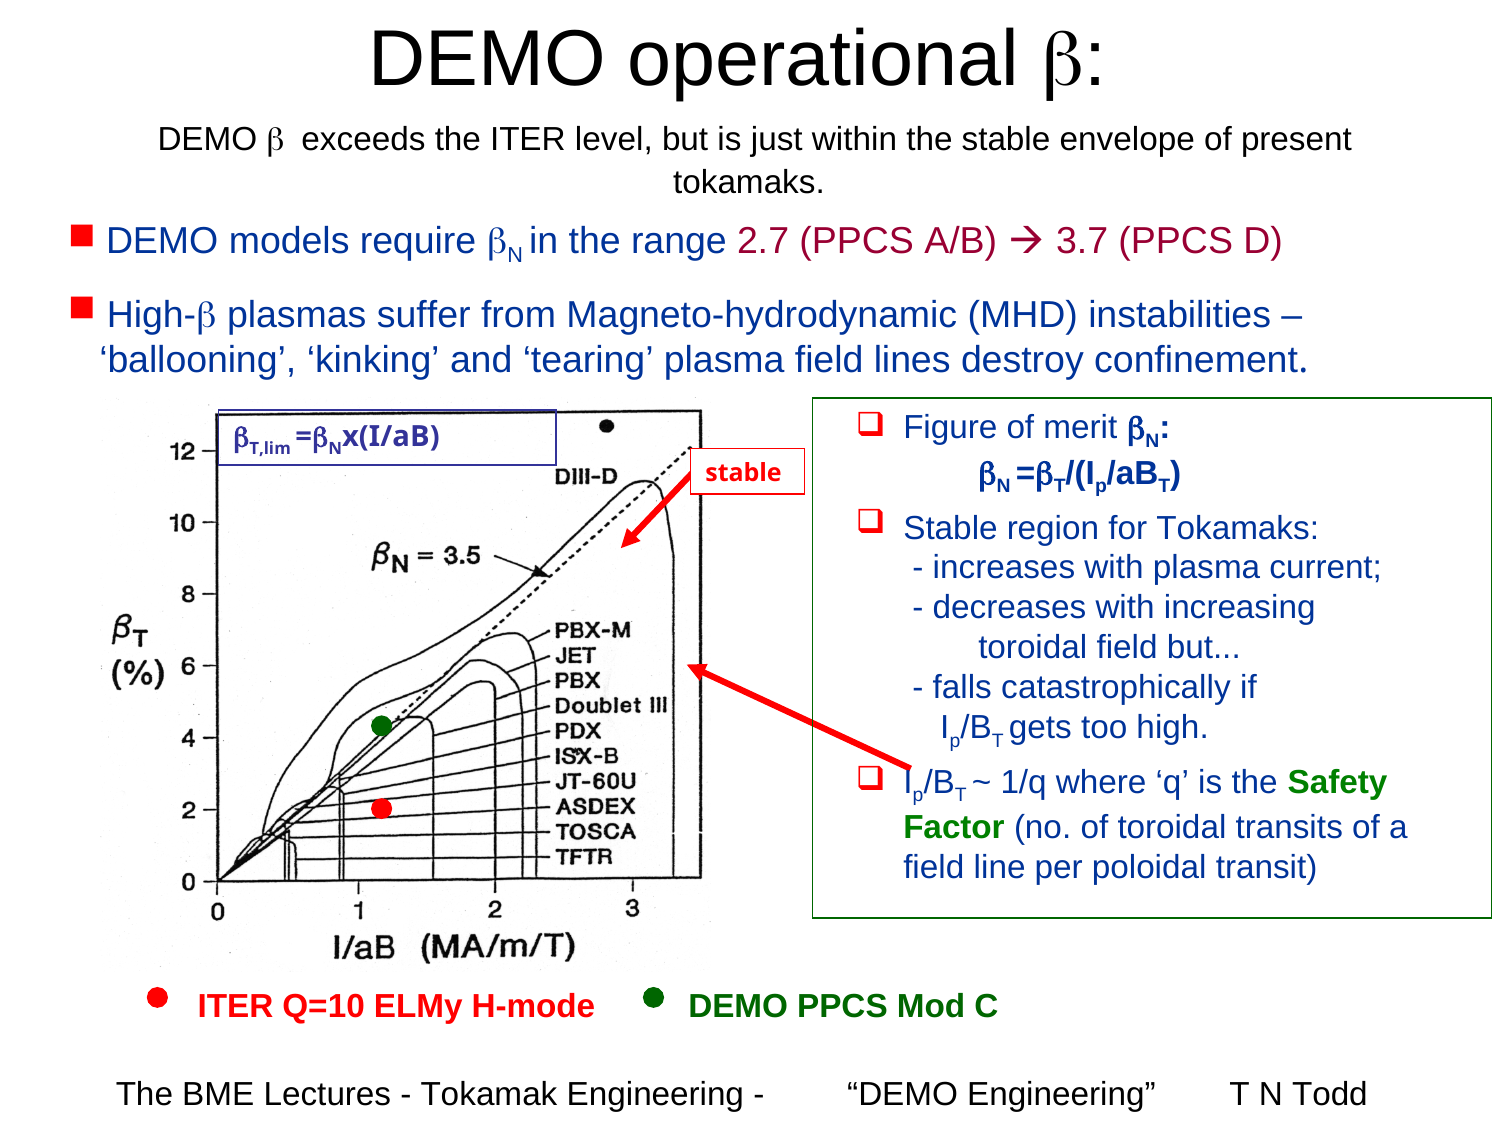

DEMO operational :
 DEMO exceeds the ITER level, but is just within the stable envelope of present tokamaks.
 DEMO models require N in the range 2.7 (PPCS A/B)  3.7 (PPCS D)
 High- plasmas suffer from Magneto-hydrodynamic (MHD) instabilities –
 ‘ballooning’, ‘kinking’ and ‘tearing’ plasma field lines destroy confinement.
stable
T,lim =Nx(I/aB)
Figure of merit N: 	N =T/(Ip/aBT)
Stable region for Tokamaks:
 - increases with plasma current;
 - decreases with increasing 		toroidal field but...
 - falls catastrophically if
 Ip/BT gets too high.
Ip/BT ~ 1/q where ‘q’ is the Safety Factor (no. of toroidal transits of a field line per poloidal transit)
ITER Q=10 ELMy H-mode DEMO PPCS Mod C